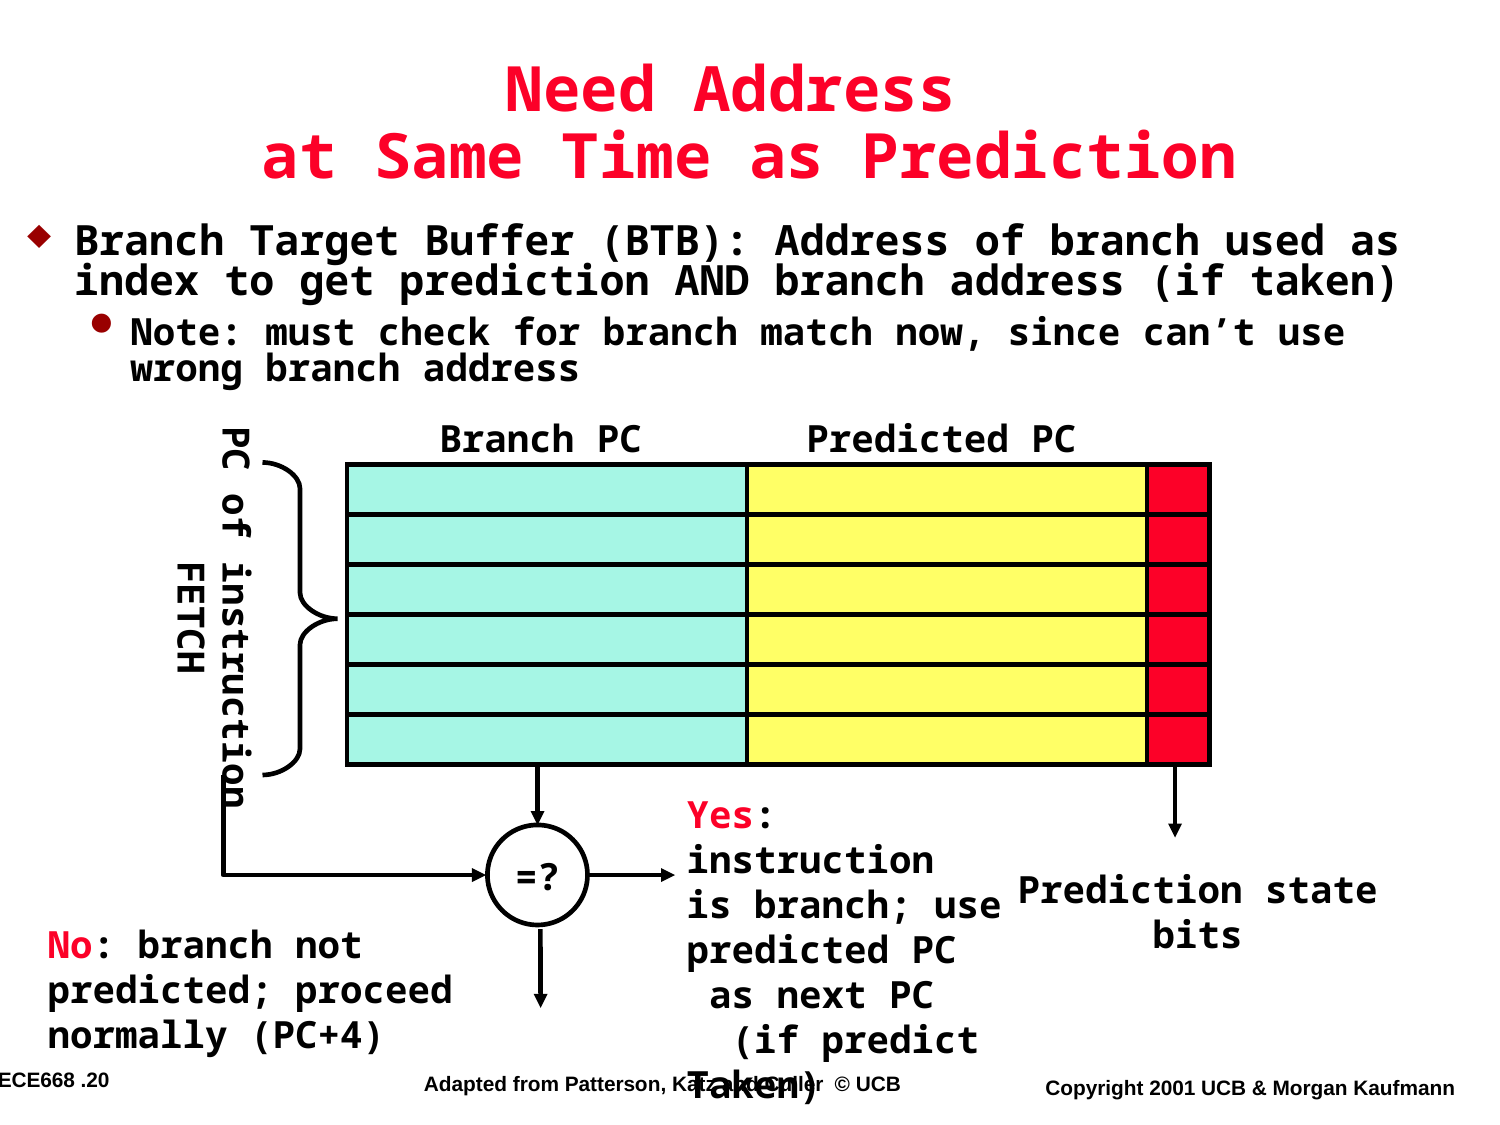

# Need Address at Same Time as Prediction
Branch Target Buffer (BTB): Address of branch used as index to get prediction AND branch address (if taken)
Note: must check for branch match now, since can’t use wrong branch address
Branch PC
Predicted PC
PC of instruction
FETCH
Yes: instruction is branch; use predicted PC as next PC (if predict Taken)
=?
Prediction state
bits
No: branch not predicted; proceed normally (PC+4)